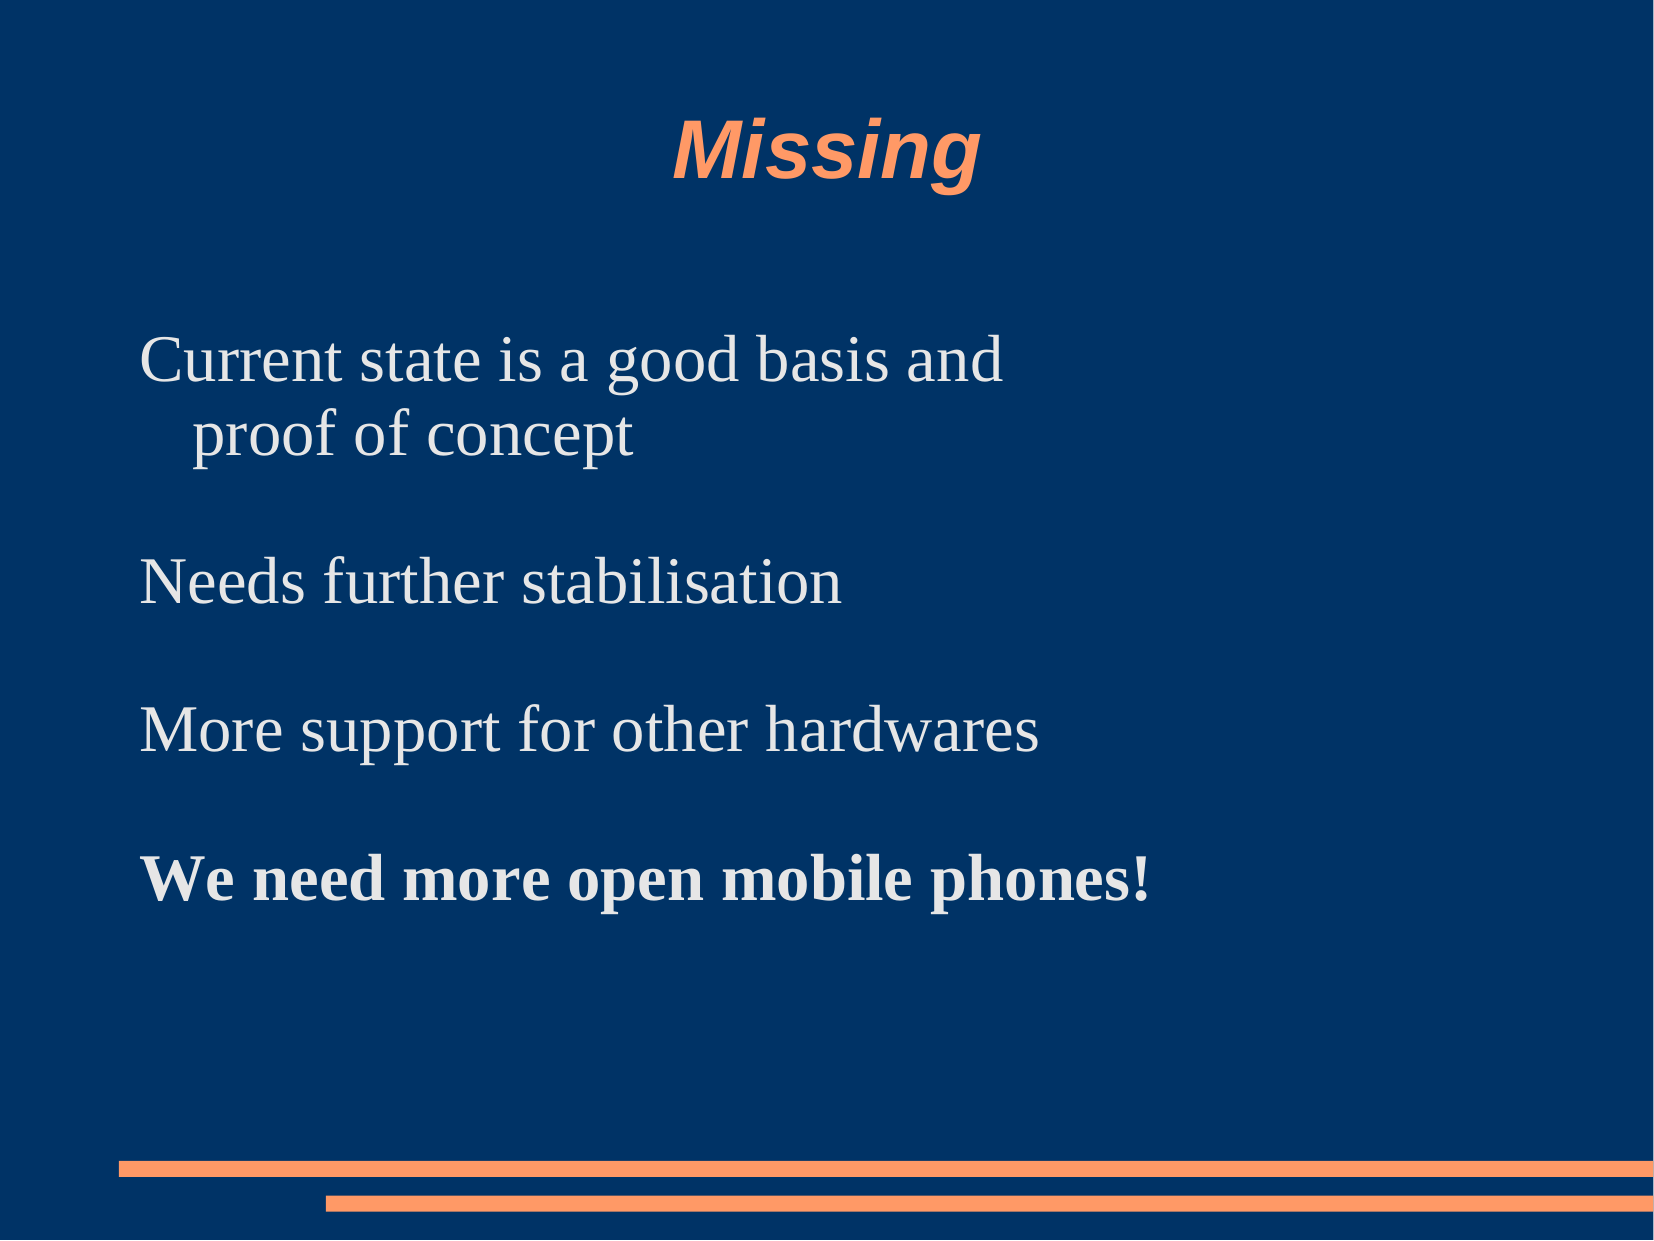

# Missing
Current state is a good basis and
proof of concept
Needs further stabilisation
More support for other hardwares
We need more open mobile phones!